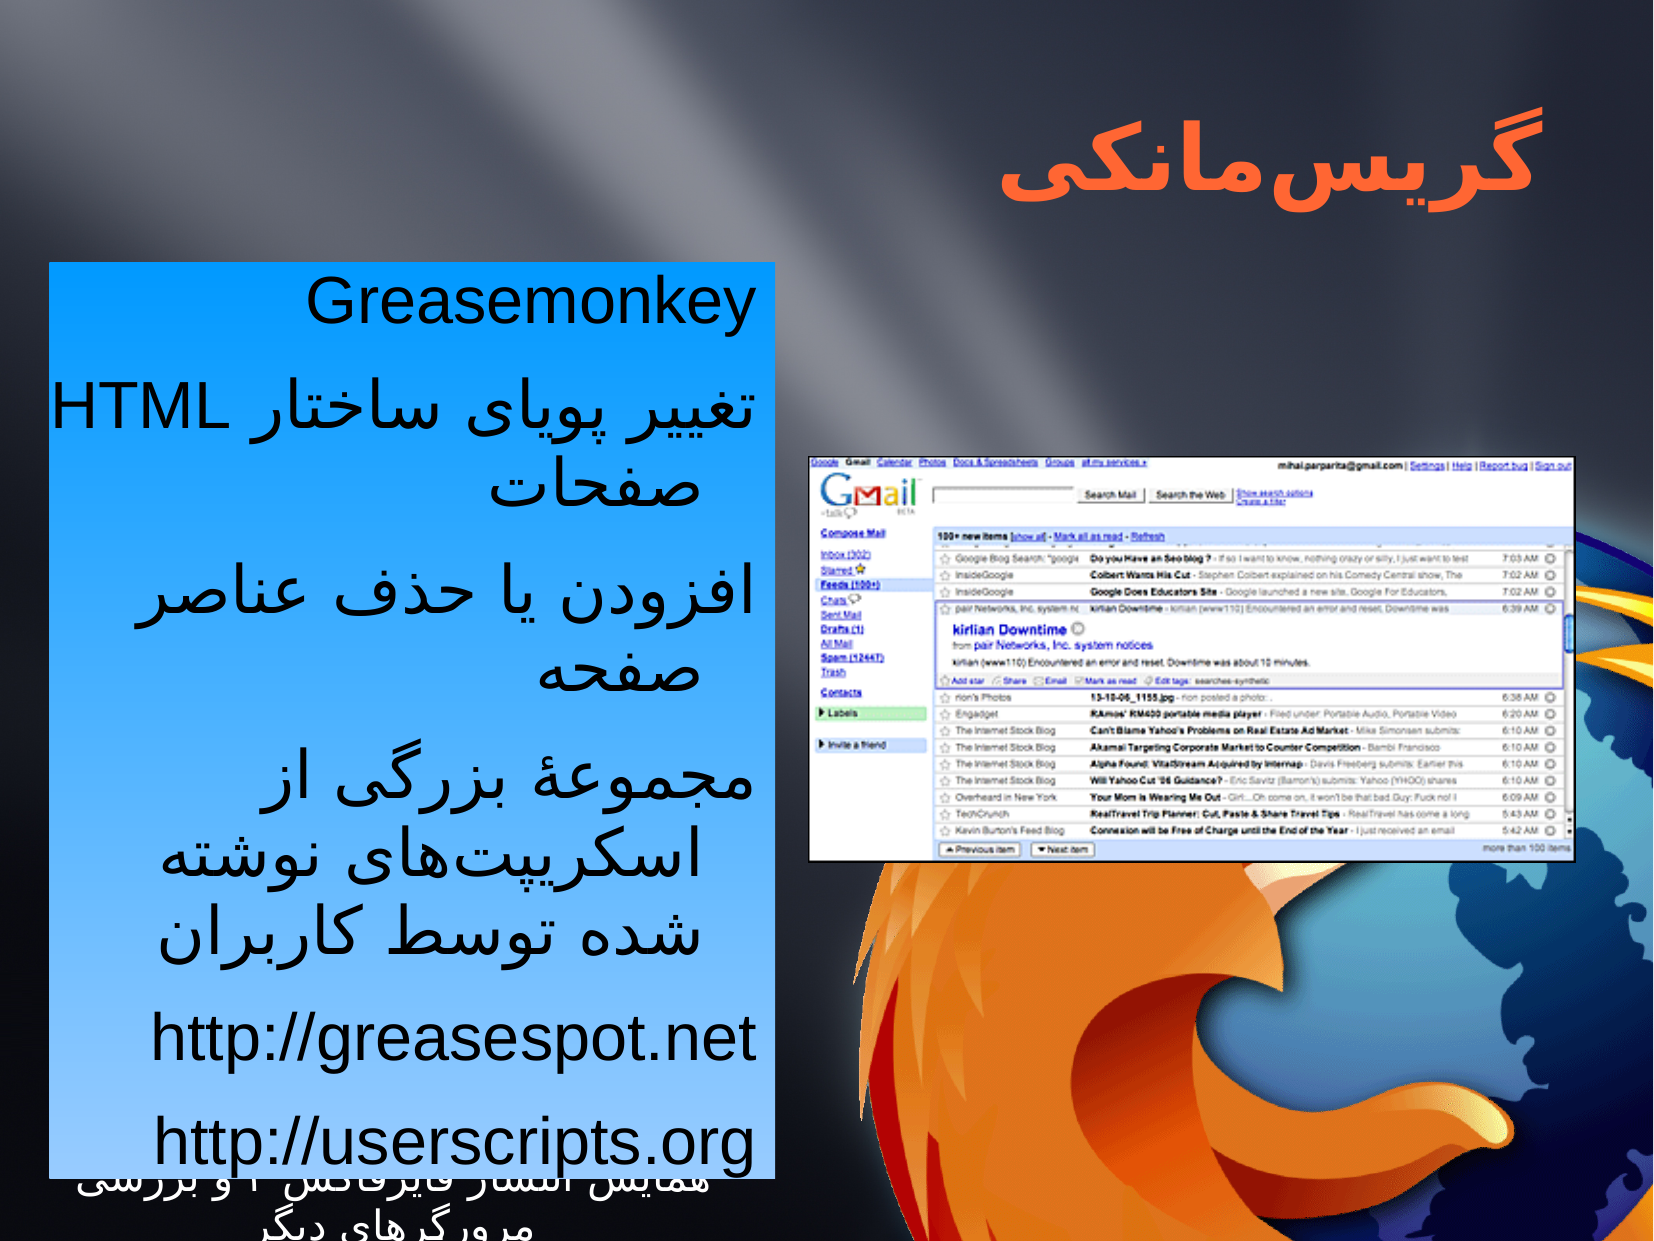

# گریس‌مانکی
Greasemonkey
تغییر پویای ساختار HTML صفحات
افزودن یا حذف عناصر صفحه
مجموعهٔ بزرگی از اسکریپت‌های نوشته شده توسط کاربران
http://greasespot.net
http://userscripts.org